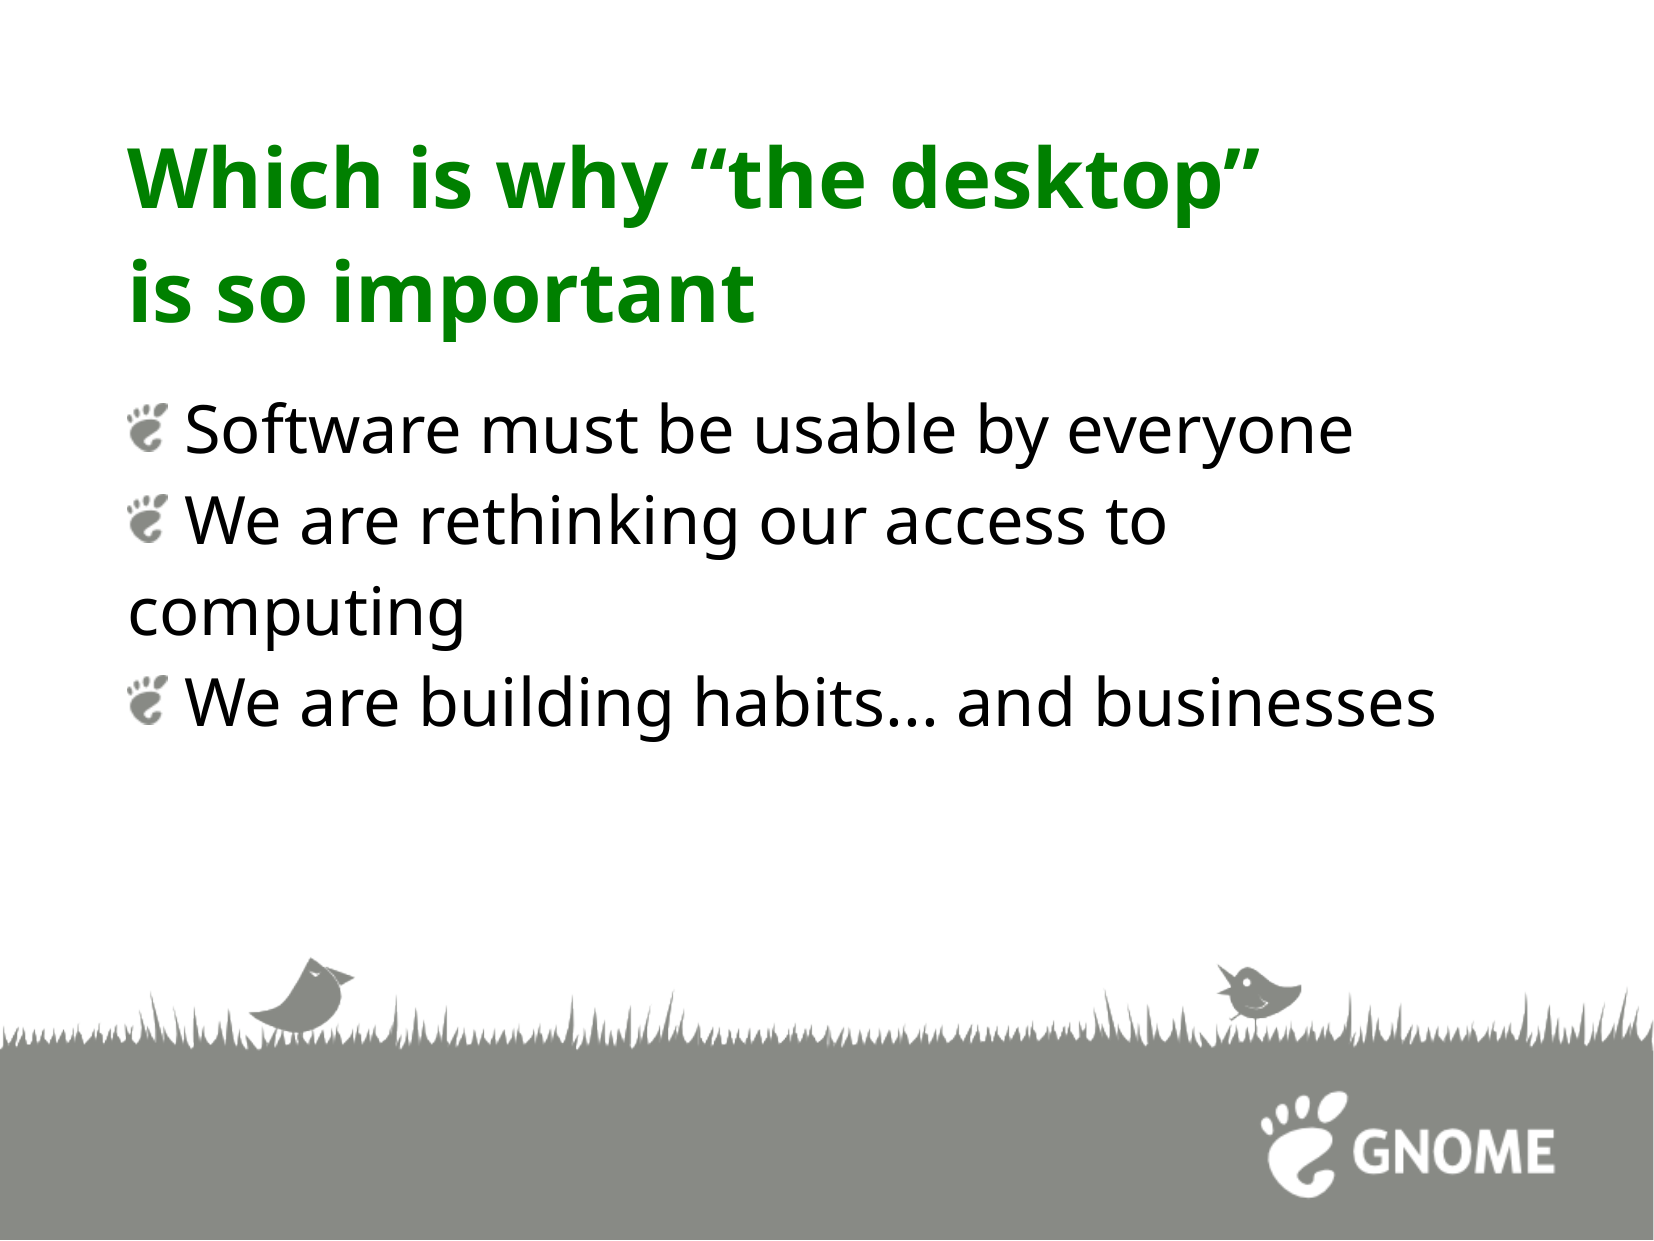

Which is why “the desktop” is so important
 Software must be usable by everyone
 We are rethinking our access to computing
 We are building habits... and businesses